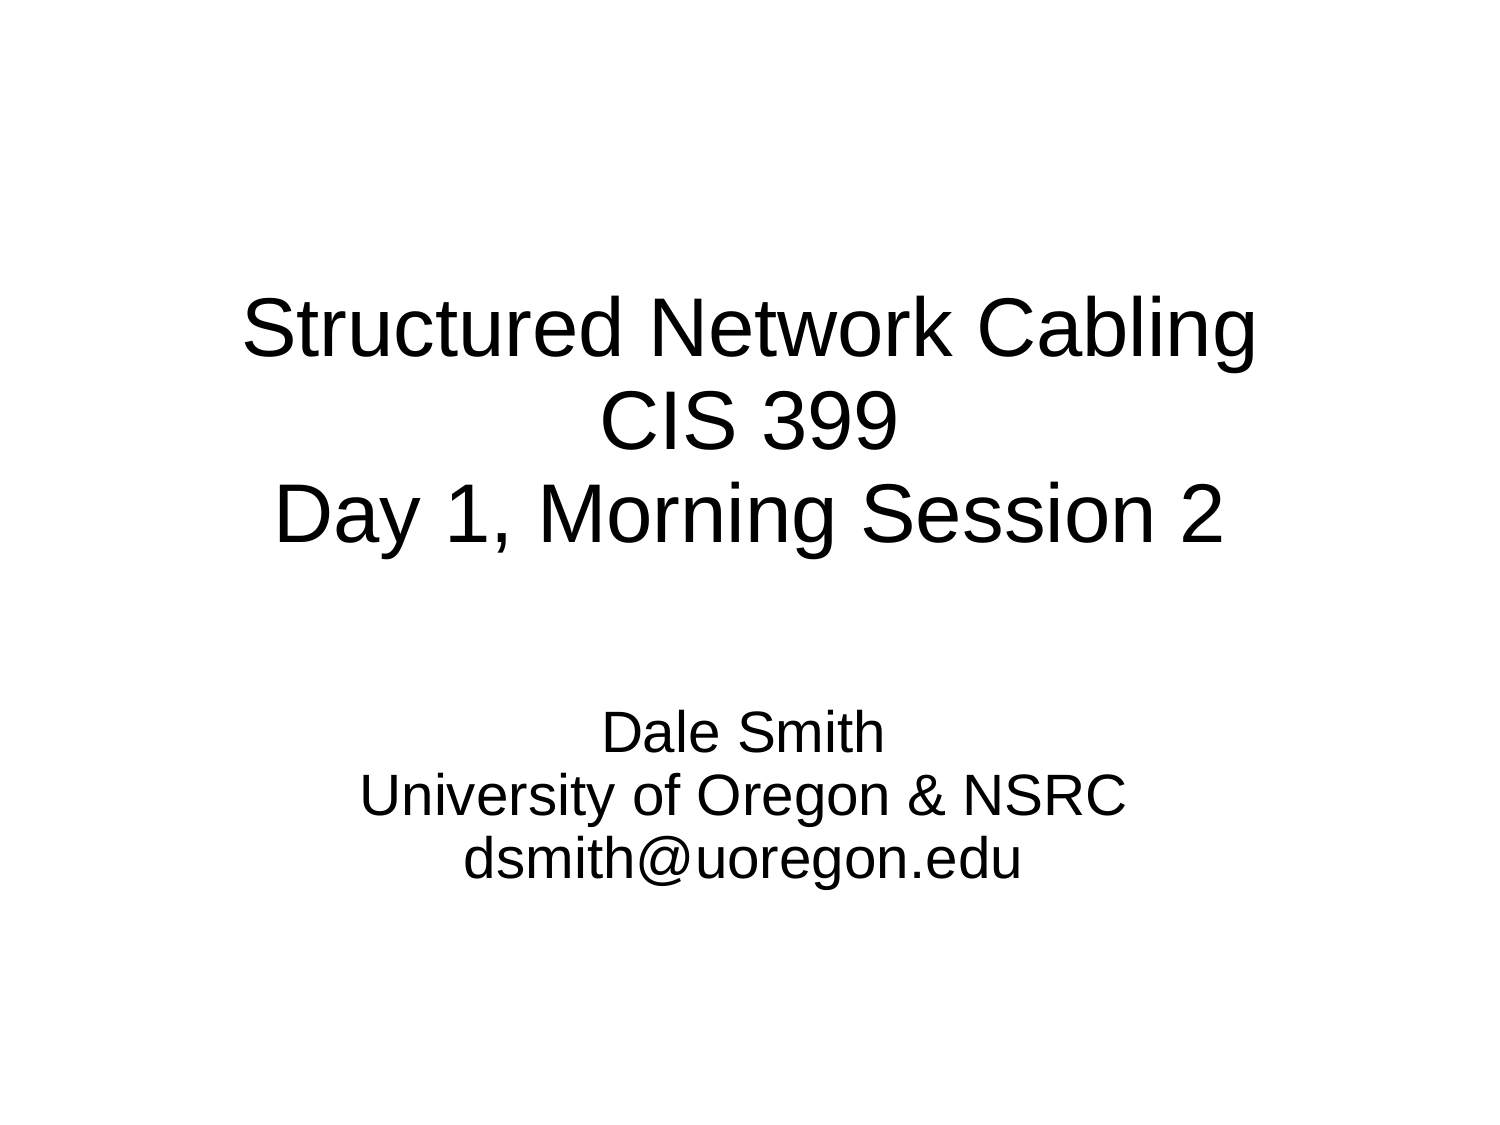

# Structured Network Cabling CIS 399 Day 1, Morning Session 2
Dale Smith
University of Oregon & NSRC
dsmith@uoregon.edu